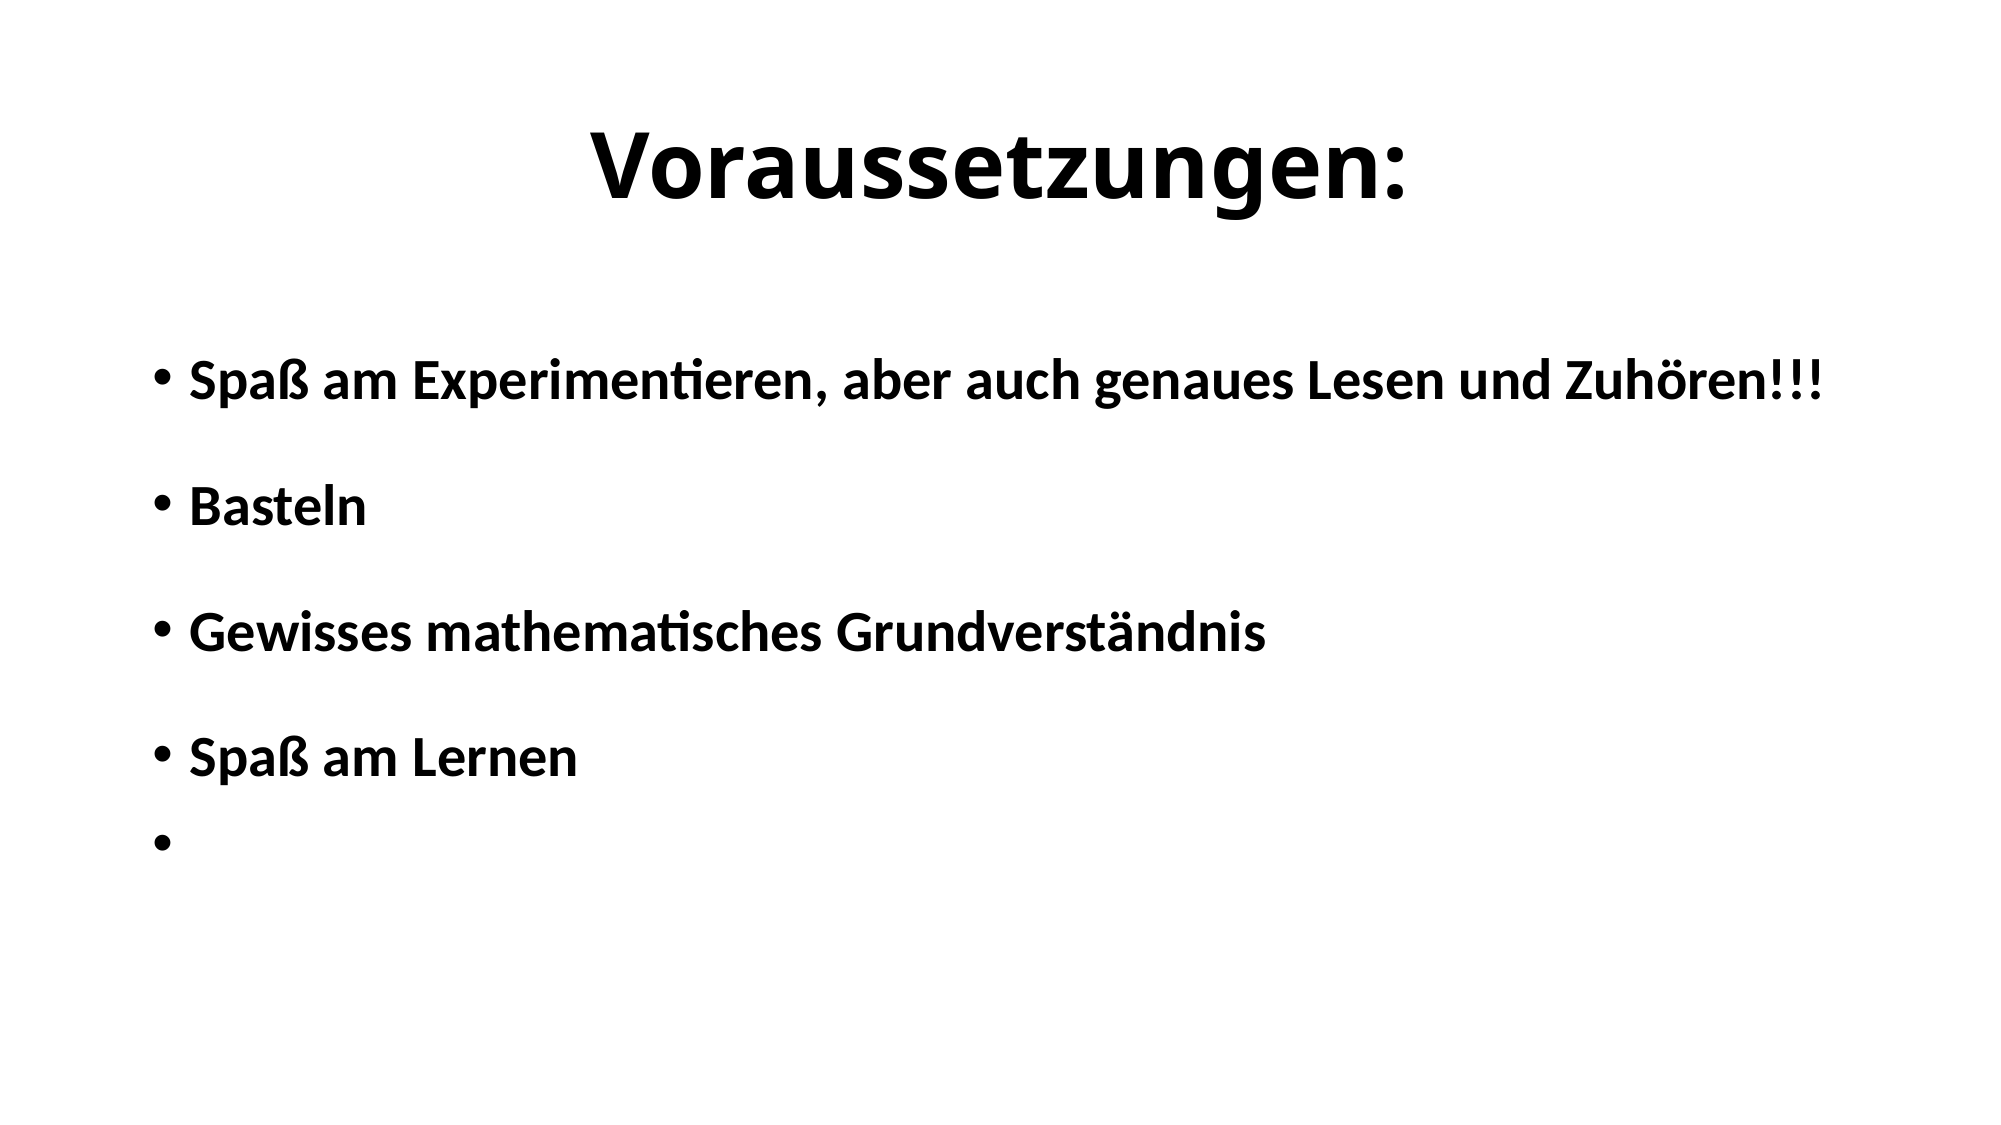

# Voraussetzungen:
Spaß am Experimentieren, aber auch genaues Lesen und Zuhören!!!
Basteln
Gewisses mathematisches Grundverständnis
Spaß am Lernen